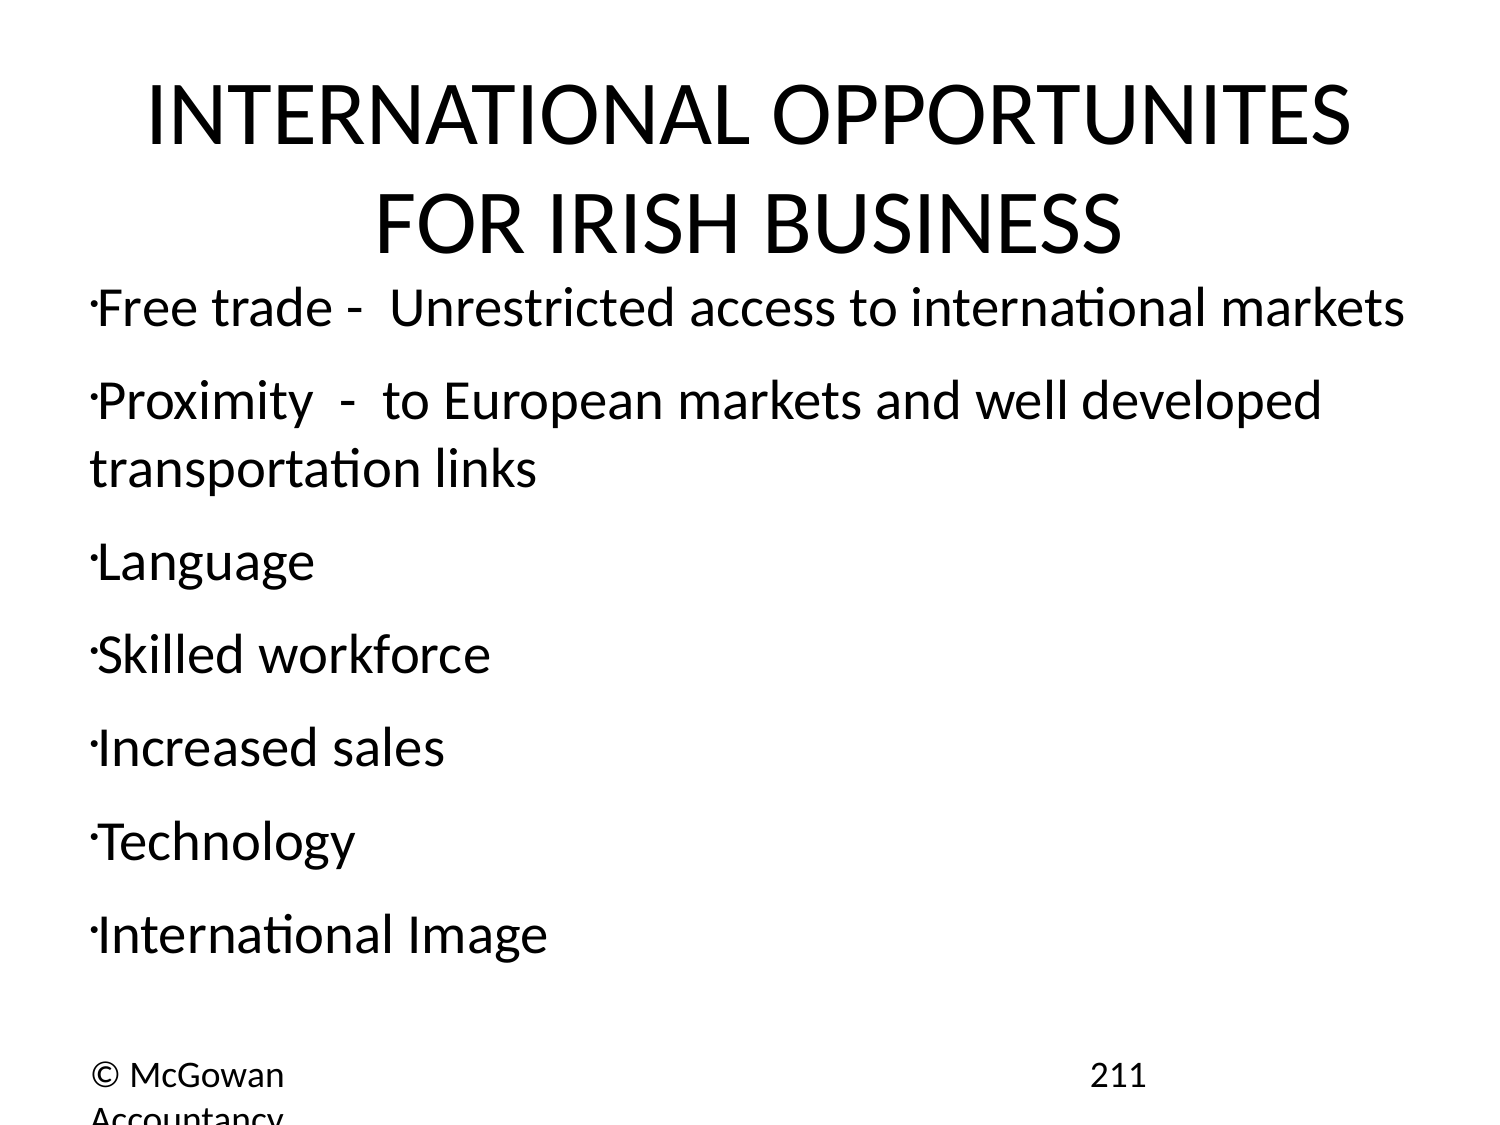

# INTERNATIONAL OPPORTUNITES FOR IRISH BUSINESS
Free trade - Unrestricted access to international markets
Proximity - to European markets and well developed transportation links
Language
Skilled workforce
Increased sales
Technology
International Image
© McGowan Accountancy Services
211